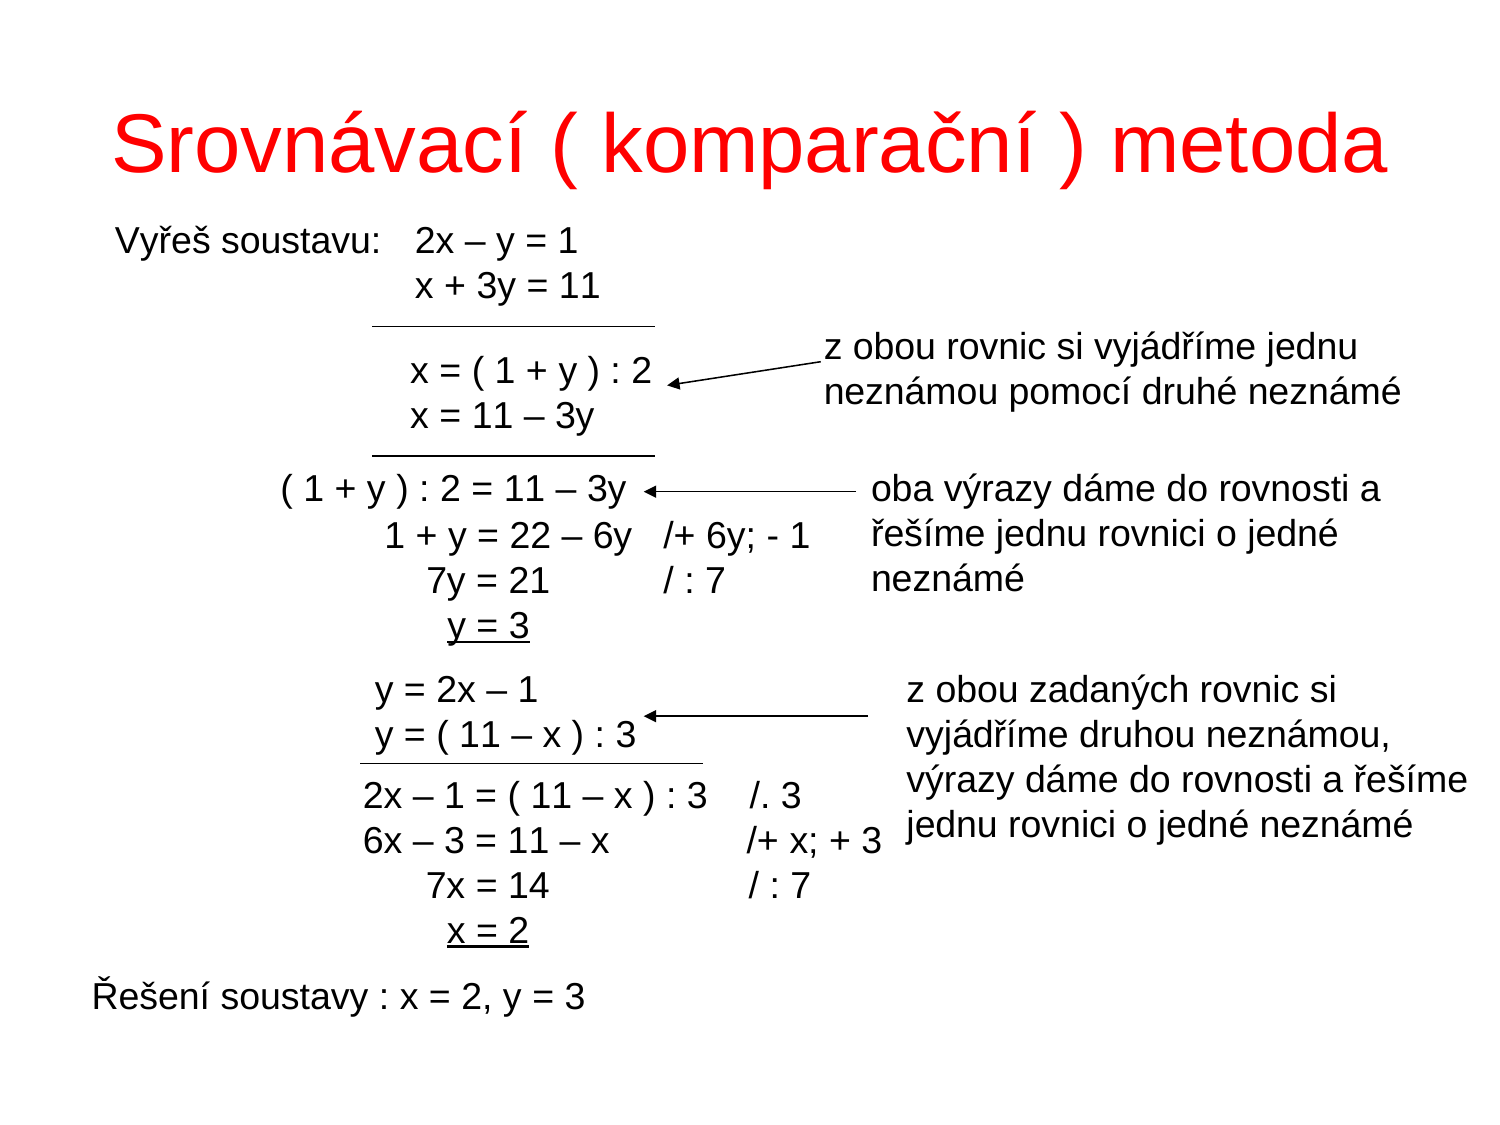

# Srovnávací ( komparační ) metoda
Vyřeš soustavu: 	2x – y = 1
		x + 3y = 11
z obou rovnic si vyjádříme jednu neznámou pomocí druhé neznámé
x = ( 1 + y ) : 2
x = 11 – 3y
( 1 + y ) : 2 = 11 – 3y
oba výrazy dáme do rovnosti a řešíme jednu rovnici o jedné neznámé
 1 + y = 22 – 6y	/+ 6y; - 1
 7y = 21	/ : 7
 y = 3
y = 2x – 1
y = ( 11 – x ) : 3
z obou zadaných rovnic si vyjádříme druhou neznámou, výrazy dáme do rovnosti a řešíme jednu rovnici o jedné neznámé
2x – 1 = ( 11 – x ) : 3 /. 3
6x – 3 = 11 – x	 /+ x; + 3
 7x = 14 / : 7
 x = 2
Řešení soustavy : x = 2, y = 3